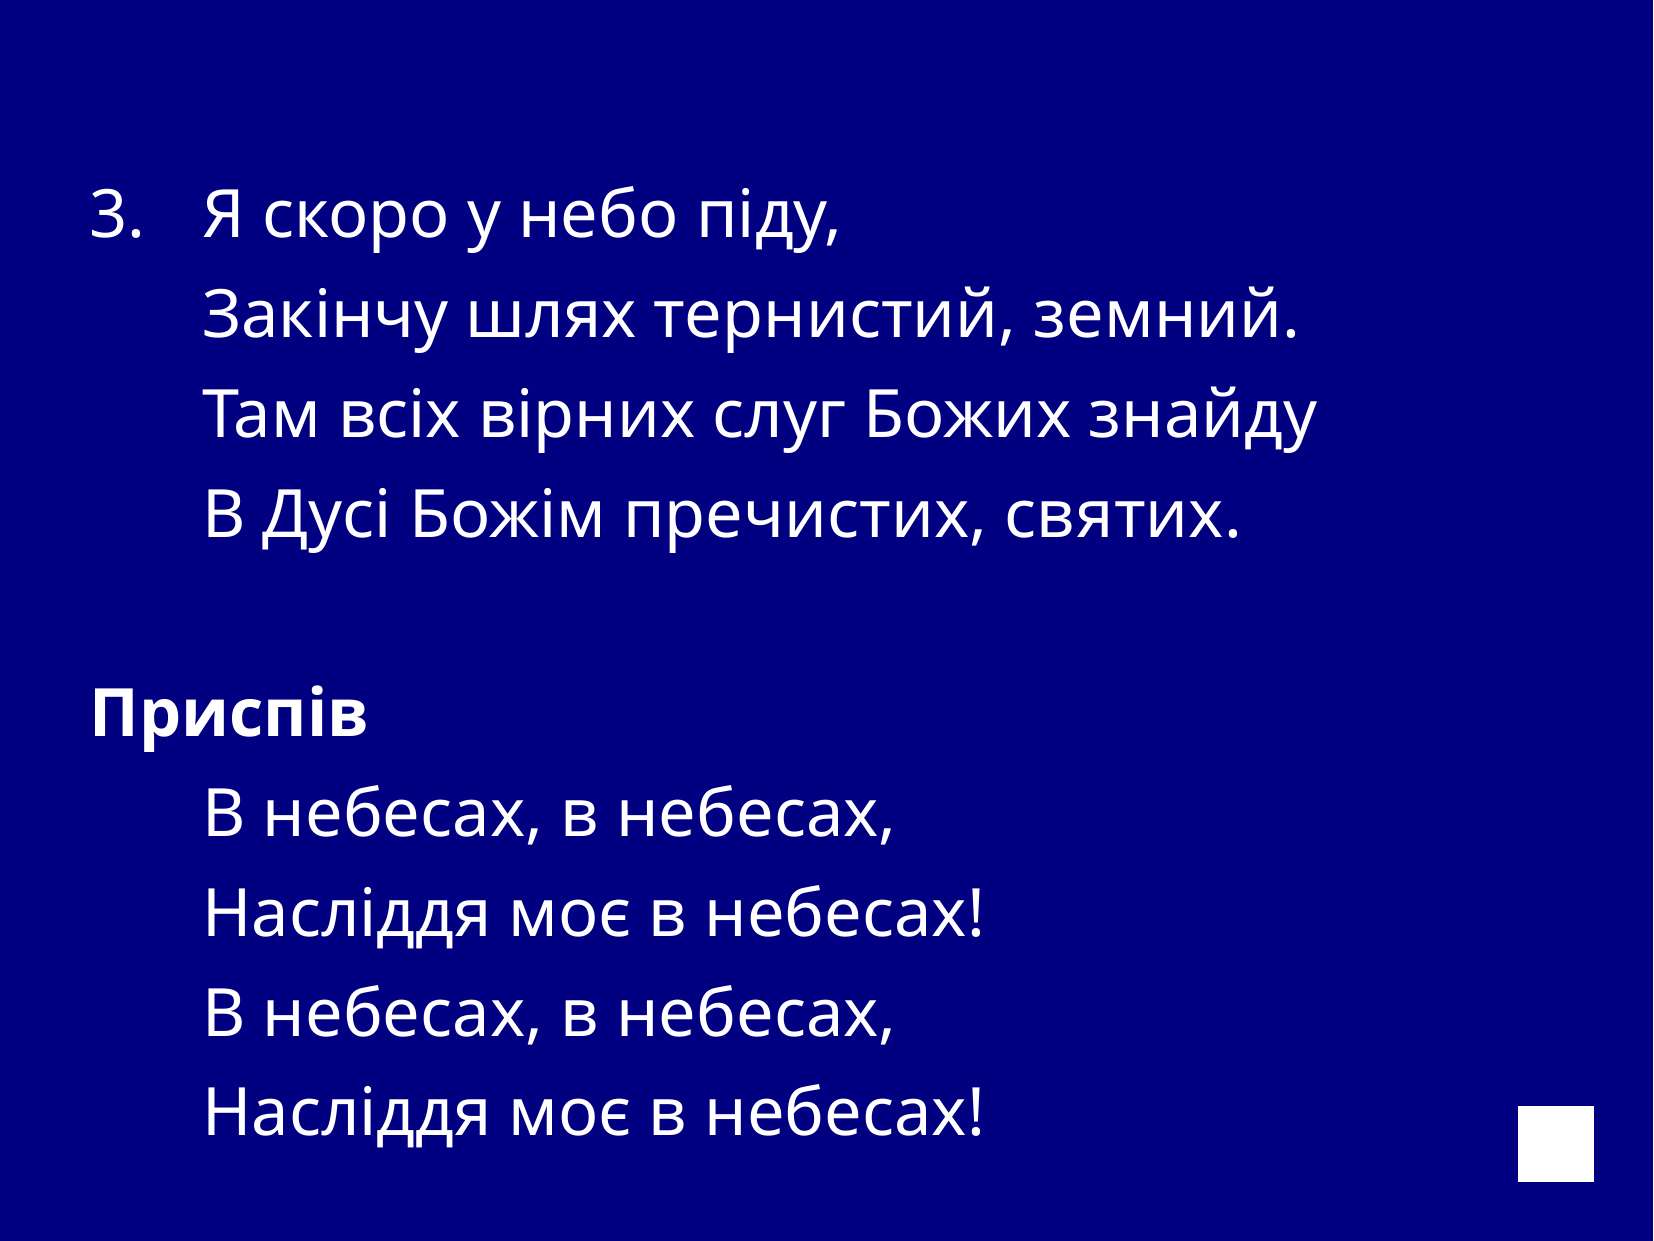

3.	Я скоро у небо піду,
	Закінчу шлях тернистий, земний.
	Там всіх вірних слуг Божих знайду
	В Дусі Божім пречистих, святих.
Приспів
	В небесах, в небесах,
	Насліддя моє в небесах!
	В небесах, в небесах,
	Насліддя моє в небесах!